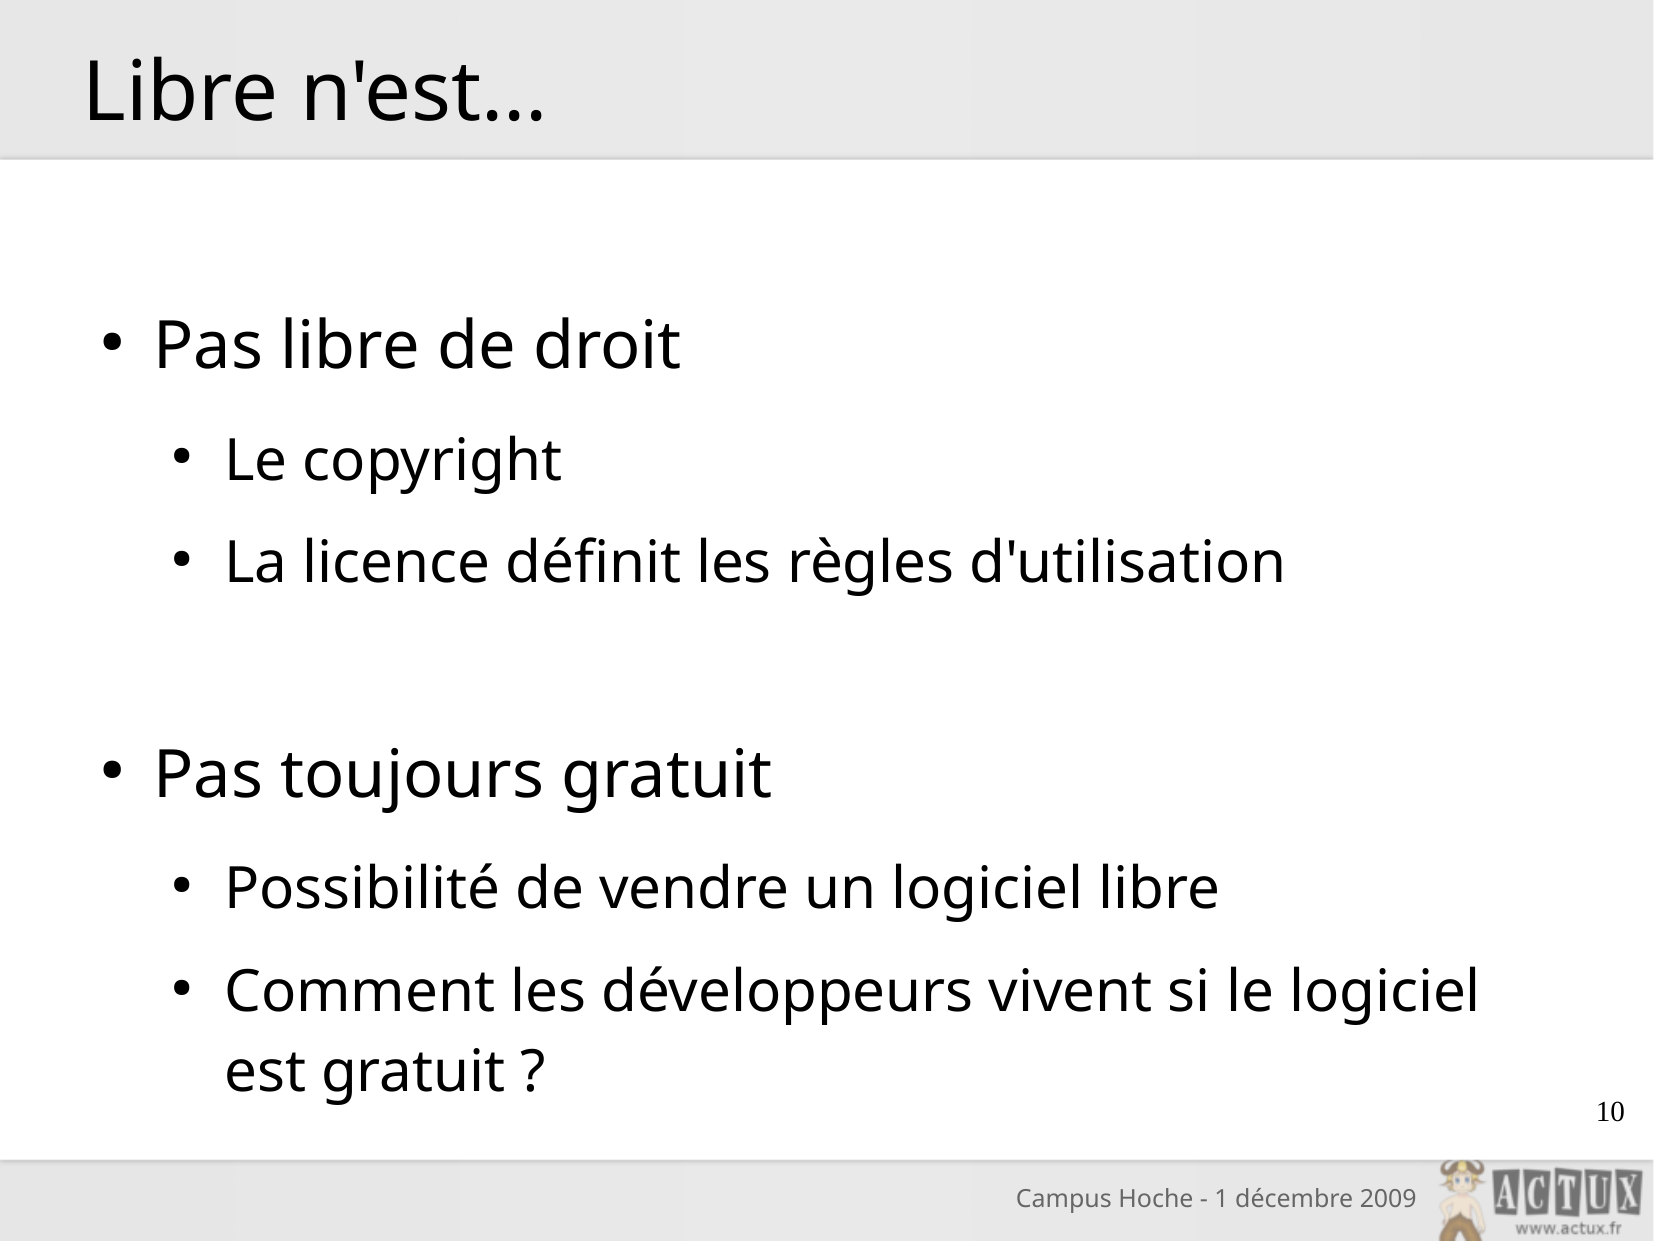

# Libre n'est...
Pas libre de droit
Le copyright
La licence définit les règles d'utilisation
Pas toujours gratuit
Possibilité de vendre un logiciel libre
Comment les développeurs vivent si le logiciel est gratuit ?
10
Campus Hoche - 1 décembre 2009